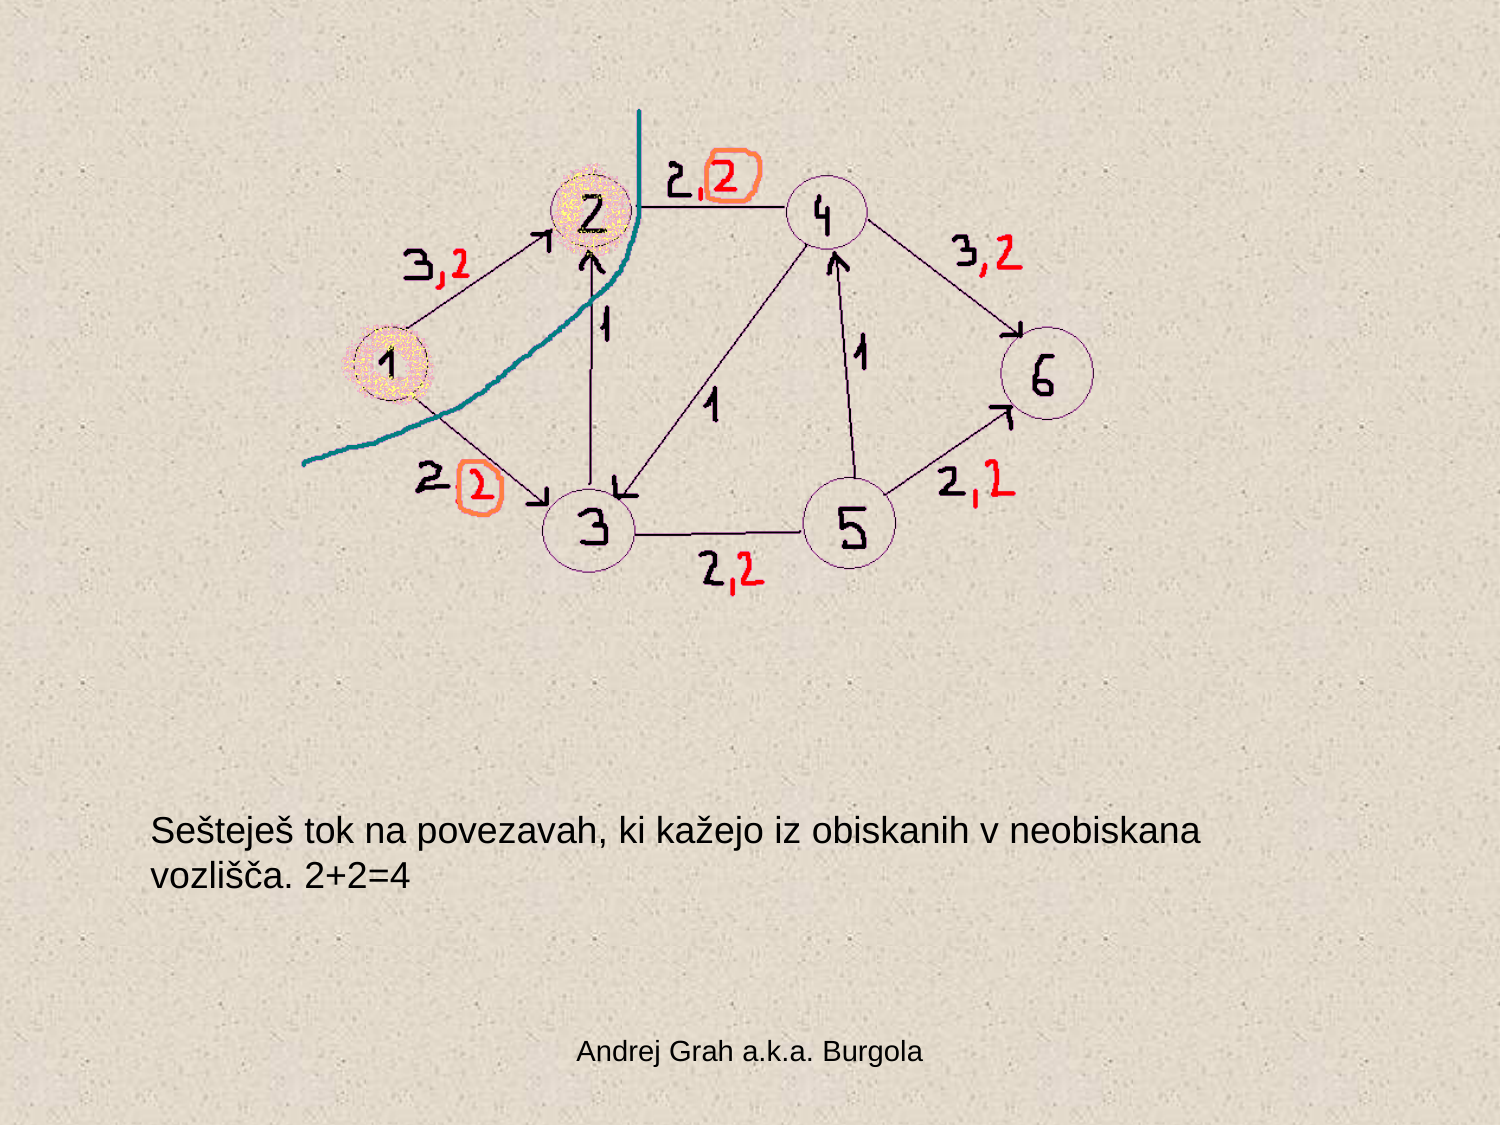

Sešteješ tok na povezavah, ki kažejo iz obiskanih v neobiskana vozlišča. 2+2=4
Andrej Grah a.k.a. Burgola